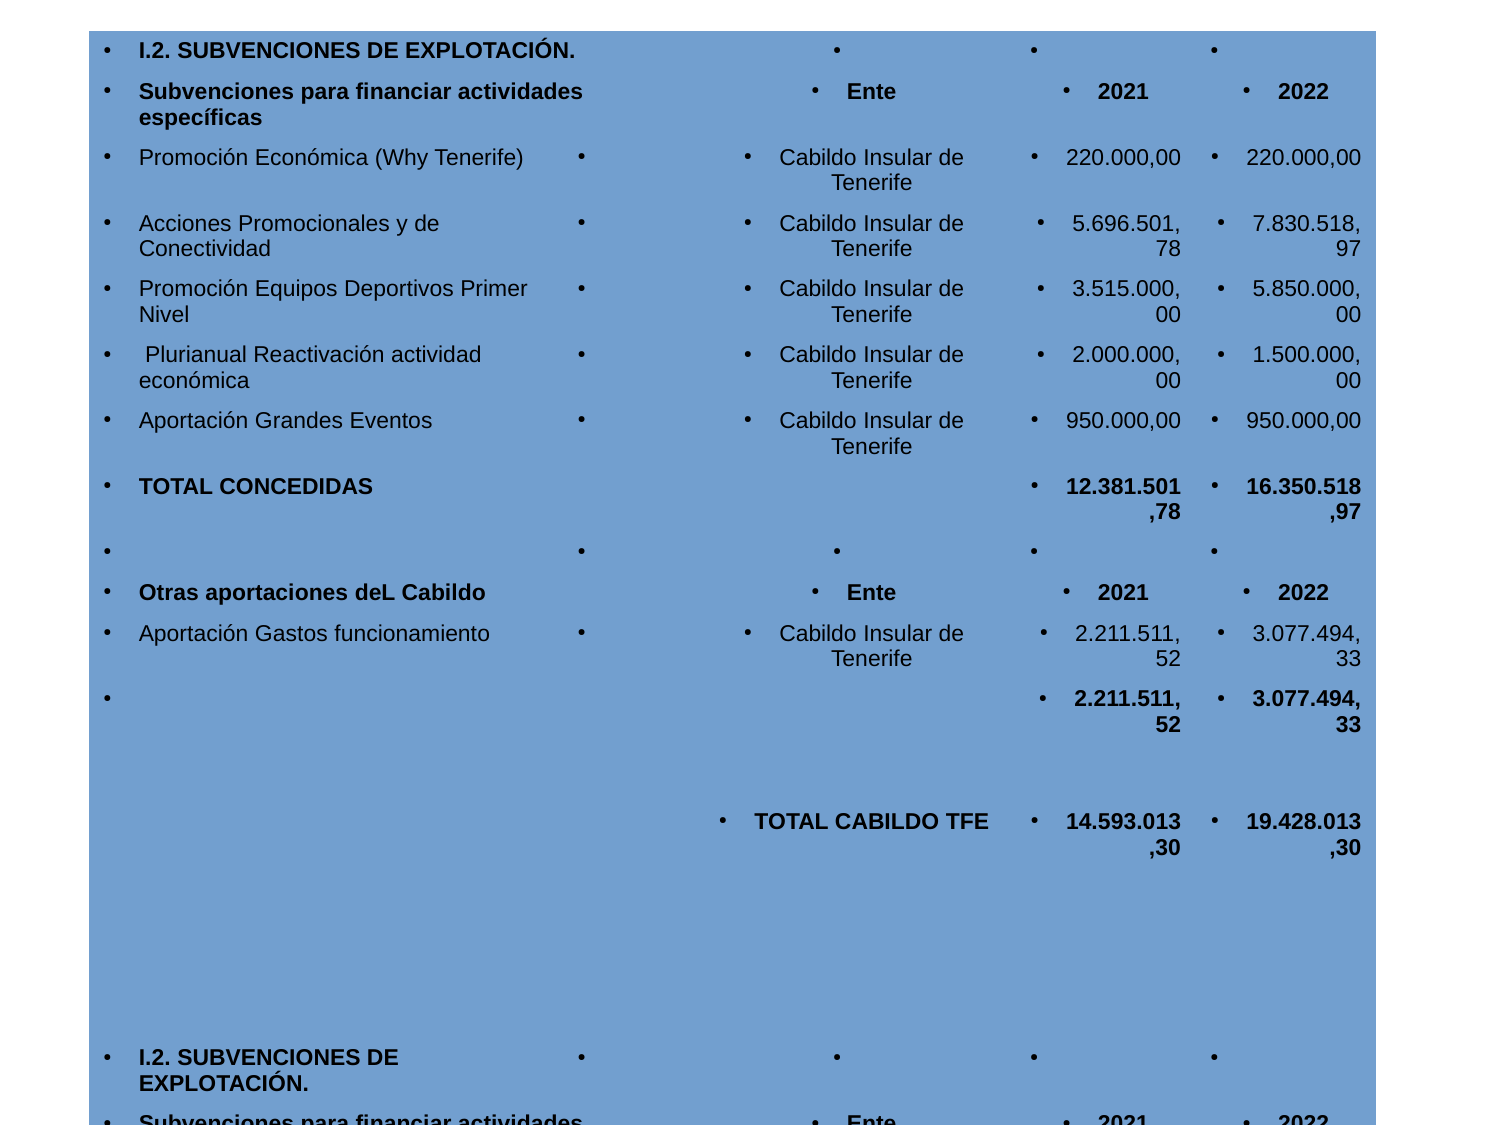

| I.2. SUBVENCIONES DE EXPLOTACIÓN. | | | | |
| --- | --- | --- | --- | --- |
| Subvenciones para financiar actividades específicas | | Ente | 2021 | 2022 |
| Promoción Económica (Why Tenerife) | | Cabildo Insular de Tenerife | 220.000,00 | 220.000,00 |
| Acciones Promocionales y de Conectividad | | Cabildo Insular de Tenerife | 5.696.501,78 | 7.830.518,97 |
| Promoción Equipos Deportivos Primer Nivel | | Cabildo Insular de Tenerife | 3.515.000,00 | 5.850.000,00 |
| Plurianual Reactivación actividad económica | | Cabildo Insular de Tenerife | 2.000.000,00 | 1.500.000,00 |
| Aportación Grandes Eventos | | Cabildo Insular de Tenerife | 950.000,00 | 950.000,00 |
| TOTAL CONCEDIDAS | | | 12.381.501,78 | 16.350.518,97 |
| | | | | |
| Otras aportaciones deL Cabildo | | Ente | 2021 | 2022 |
| Aportación Gastos funcionamiento | | Cabildo Insular de Tenerife | 2.211.511,52 | 3.077.494,33 |
| | | | 2.211.511,52 | 3.077.494,33 |
| | | | | |
| | | TOTAL CABILDO TFE | 14.593.013,30 | 19.428.013,30 |
| | | | | |
| | | | | |
| | | | | |
| I.2. SUBVENCIONES DE EXPLOTACIÓN. | | | | |
| Subvenciones para financiar actividades específicas | | Ente | 2021 | 2022 |
| Ayuntamientos | | Ayuntamientos | 150.000,00 | 0,00 |
| Proexca | | Gobierno de Canarias | 100.000,00 | 0,00 |
| Gobierno de Canarias | | Gobierno de Canarias | 309.430,94 | 0,00 |
| Promotur | | Gobierno de Canarias | 150.000,00 | 0,00 |
| Proyecto Marcet II | | Subv. Europeas | 0,00 | 19.023,17 |
| Red CIDE | | Subv. Europeas | 39.672,89 | 39.672,89 |
| TOTAL CONCEDIDAS | | | 749.103,83 | 58.696,06 |